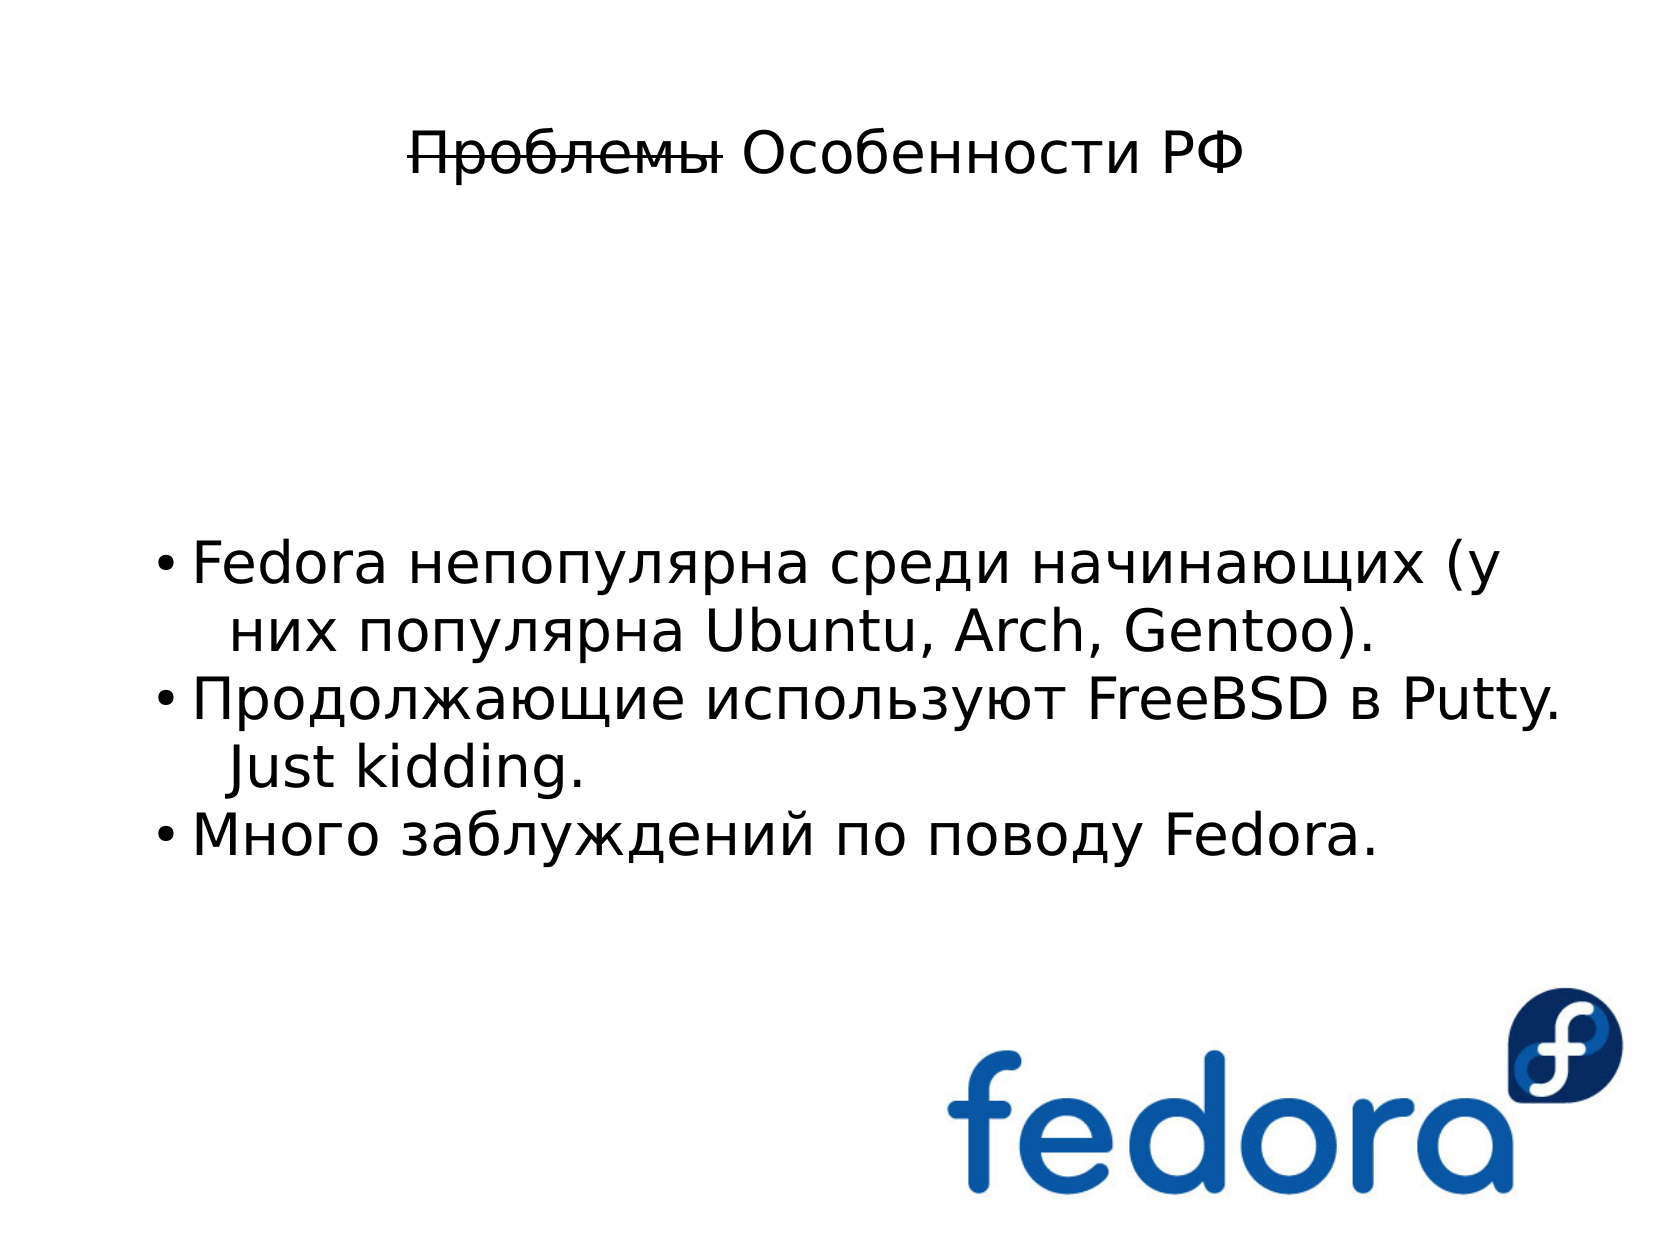

# Проблемы Особенности РФ
Fedora непопулярна среди начинающих (у них популярна Ubuntu, Arch, Gentoo).
Продолжающие используют FreeBSD в Putty. Just kidding.
Много заблуждений по поводу Fedora.